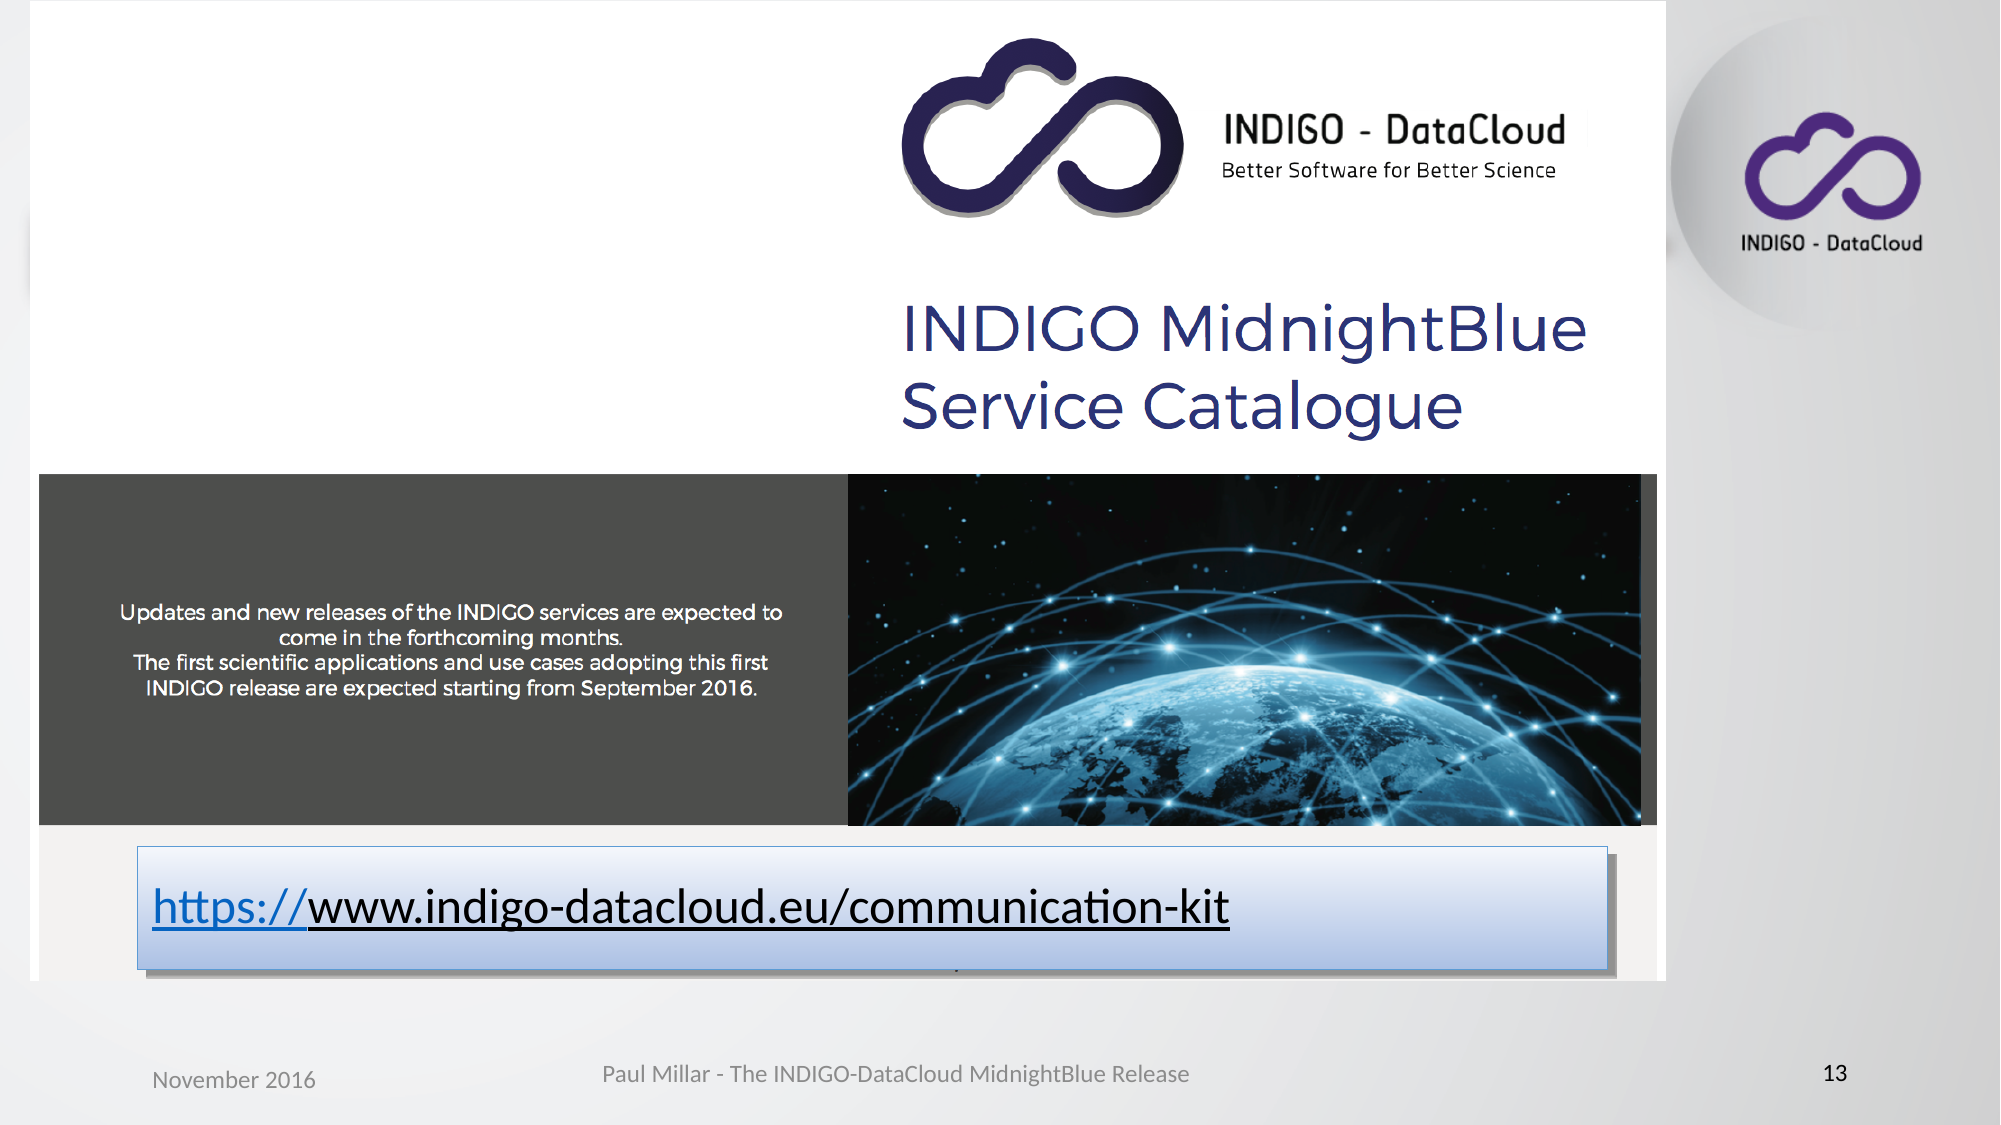

https://www.indigo-datacloud.eu/communication-kit
Paul Millar - The INDIGO-DataCloud MidnightBlue Release
November 2016